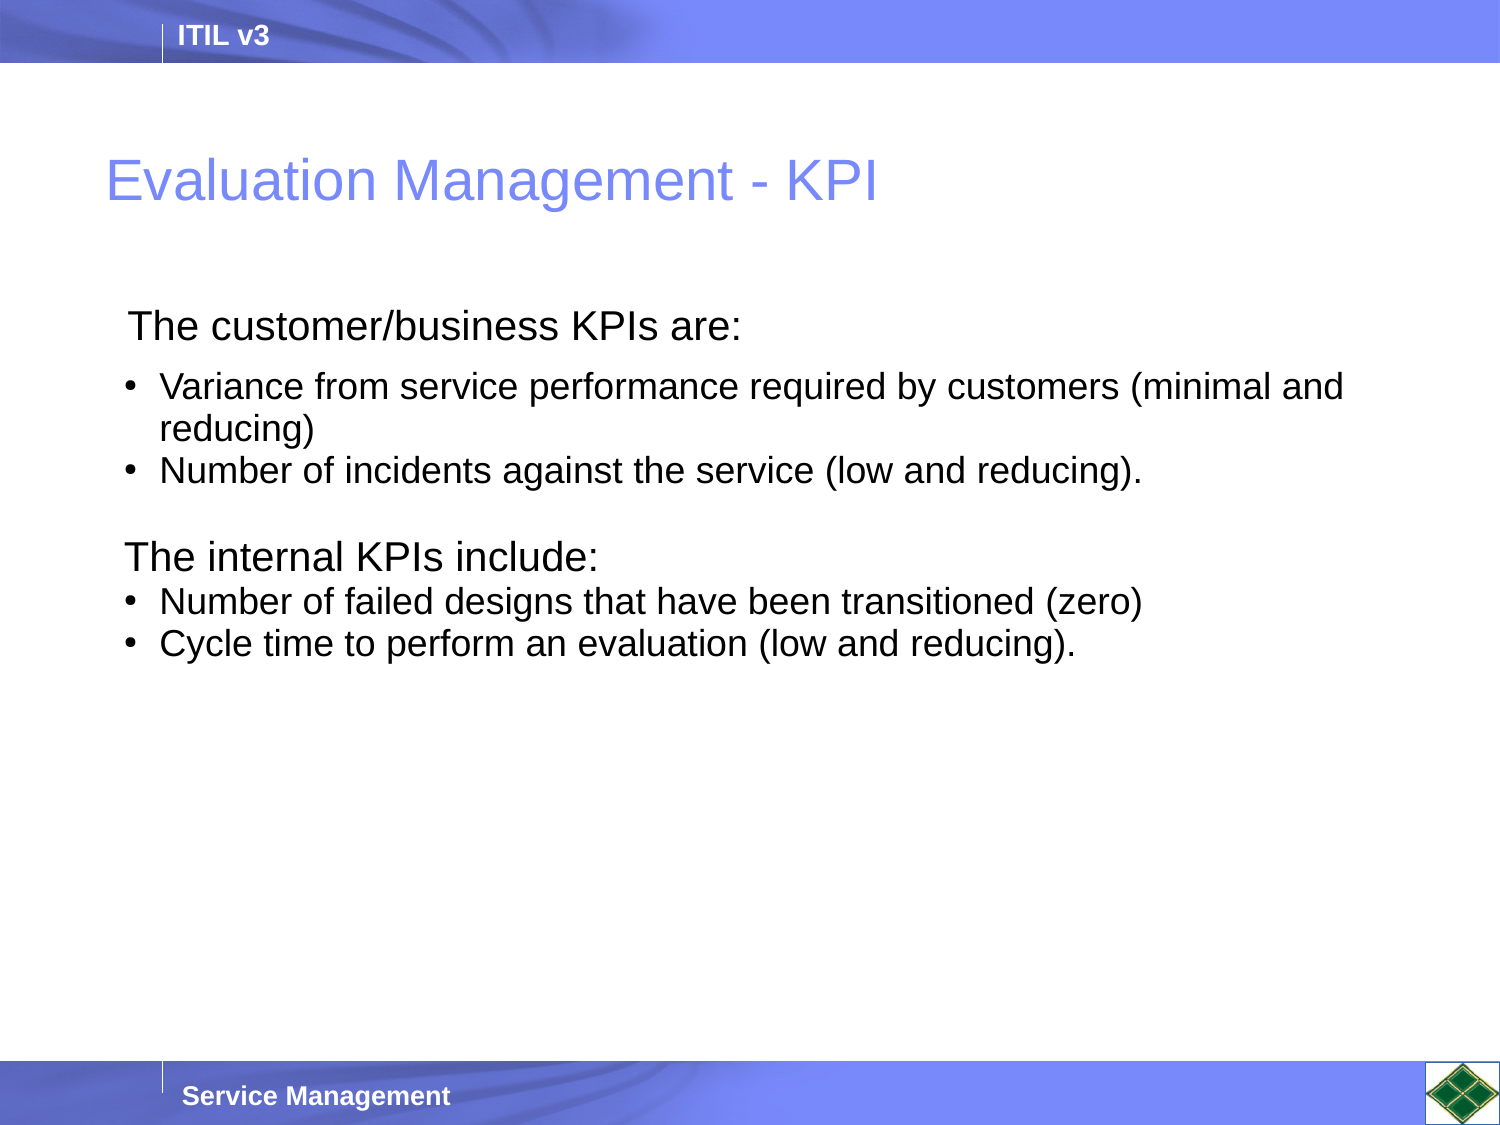

Evaluation Management - KPI
The customer/business KPIs are:
Variance from service performance required by customers (minimal and reducing)
Number of incidents against the service (low and reducing).
The internal KPIs include:
Number of failed designs that have been transitioned (zero)
Cycle time to perform an evaluation (low and reducing).